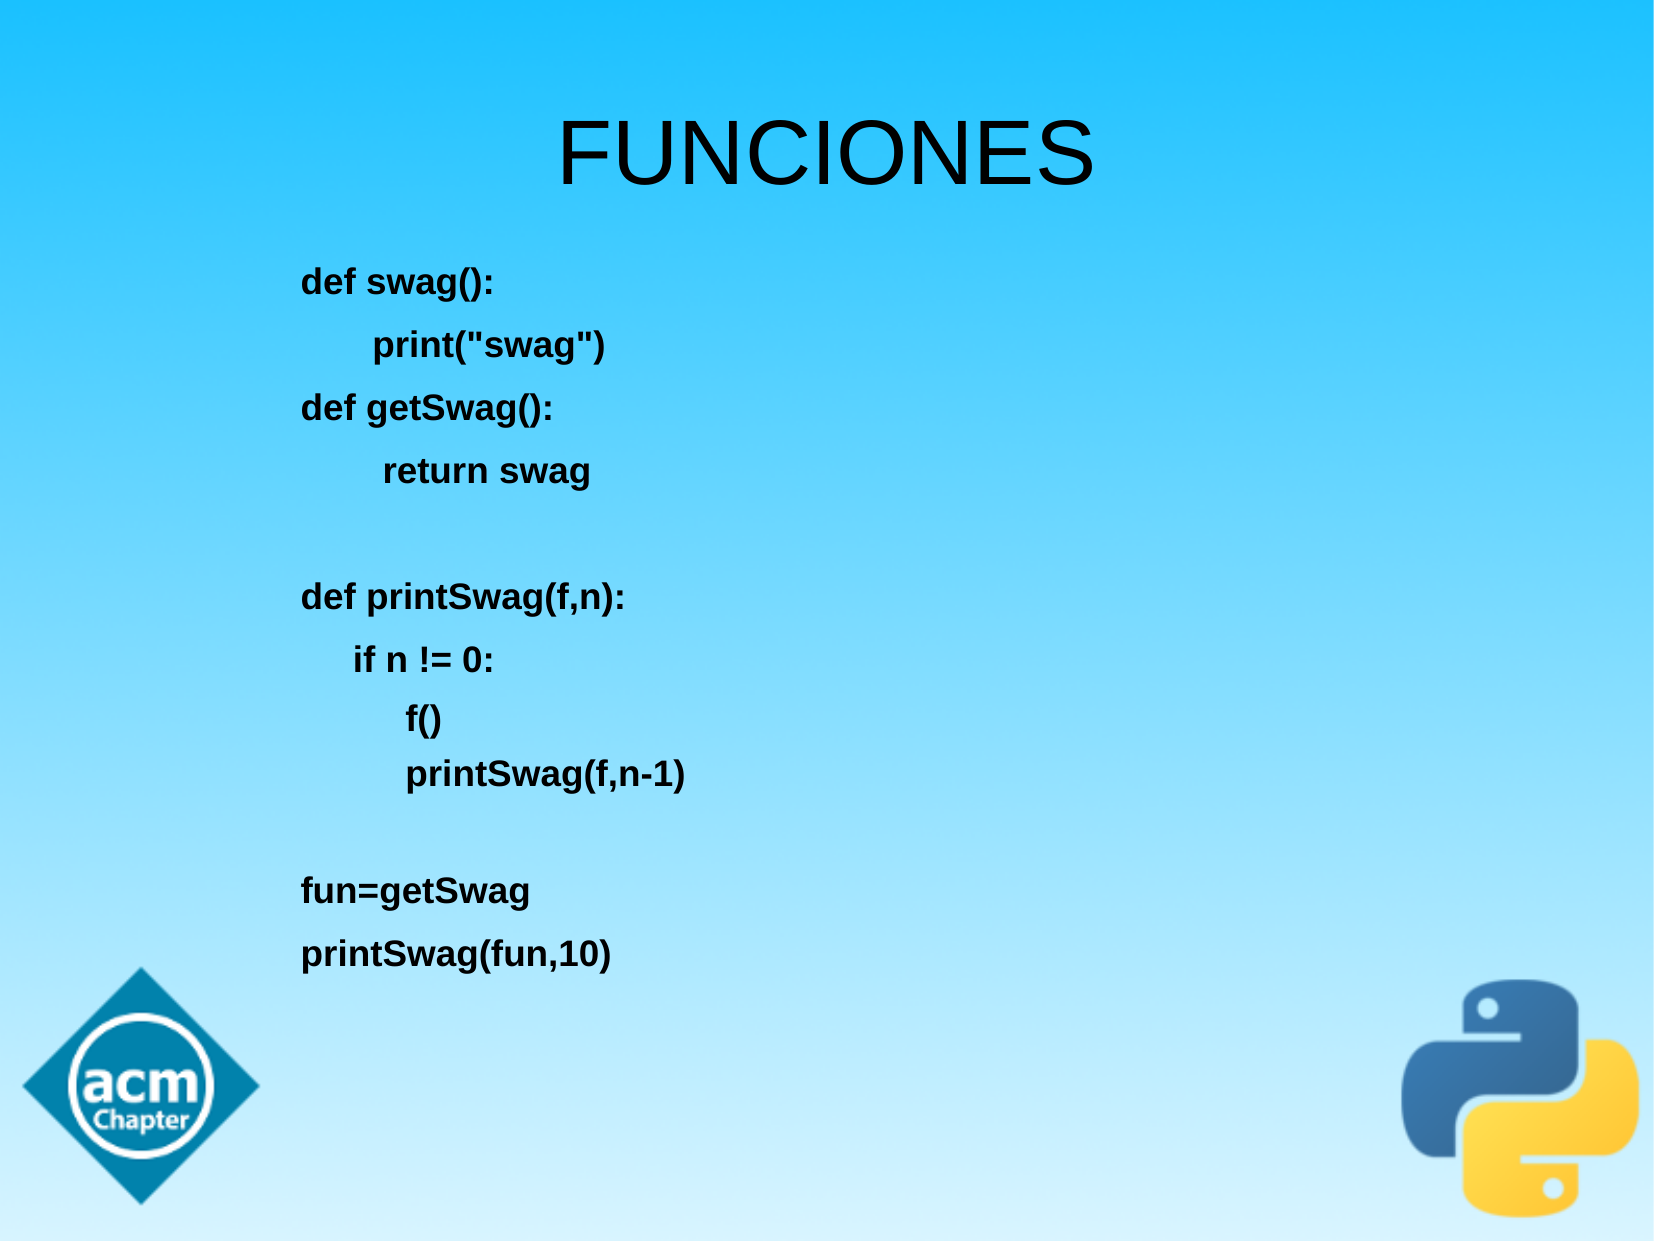

# FUNCIONES
def swag():
 print("swag")
def getSwag():
 return swag
def printSwag(f,n):
if n != 0:
f()
printSwag(f,n-1)
fun=getSwag
printSwag(fun,10)